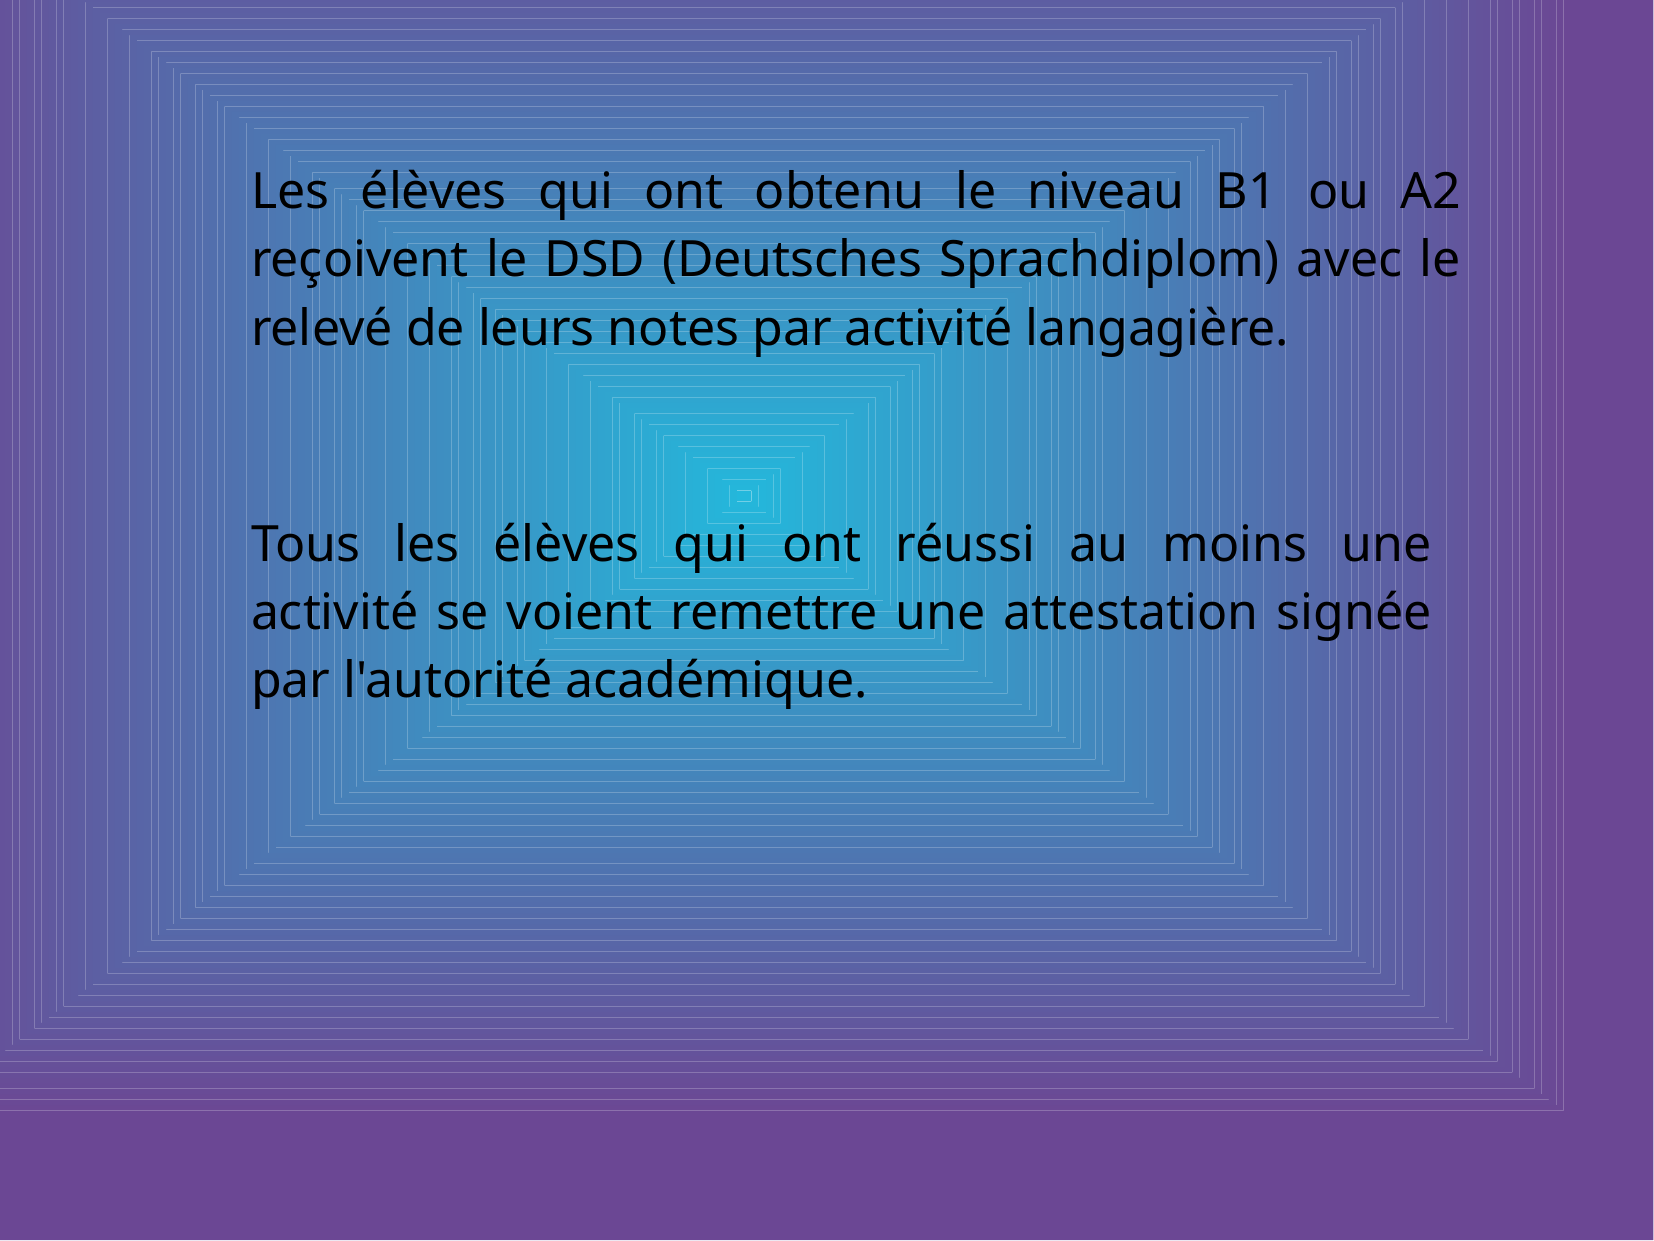

Les élèves qui ont obtenu le niveau B1 ou A2 reçoivent le DSD (Deutsches Sprachdiplom) avec le relevé de leurs notes par activité langagière.
Tous les élèves qui ont réussi au moins une activité se voient remettre une attestation signée par l'autorité académique.